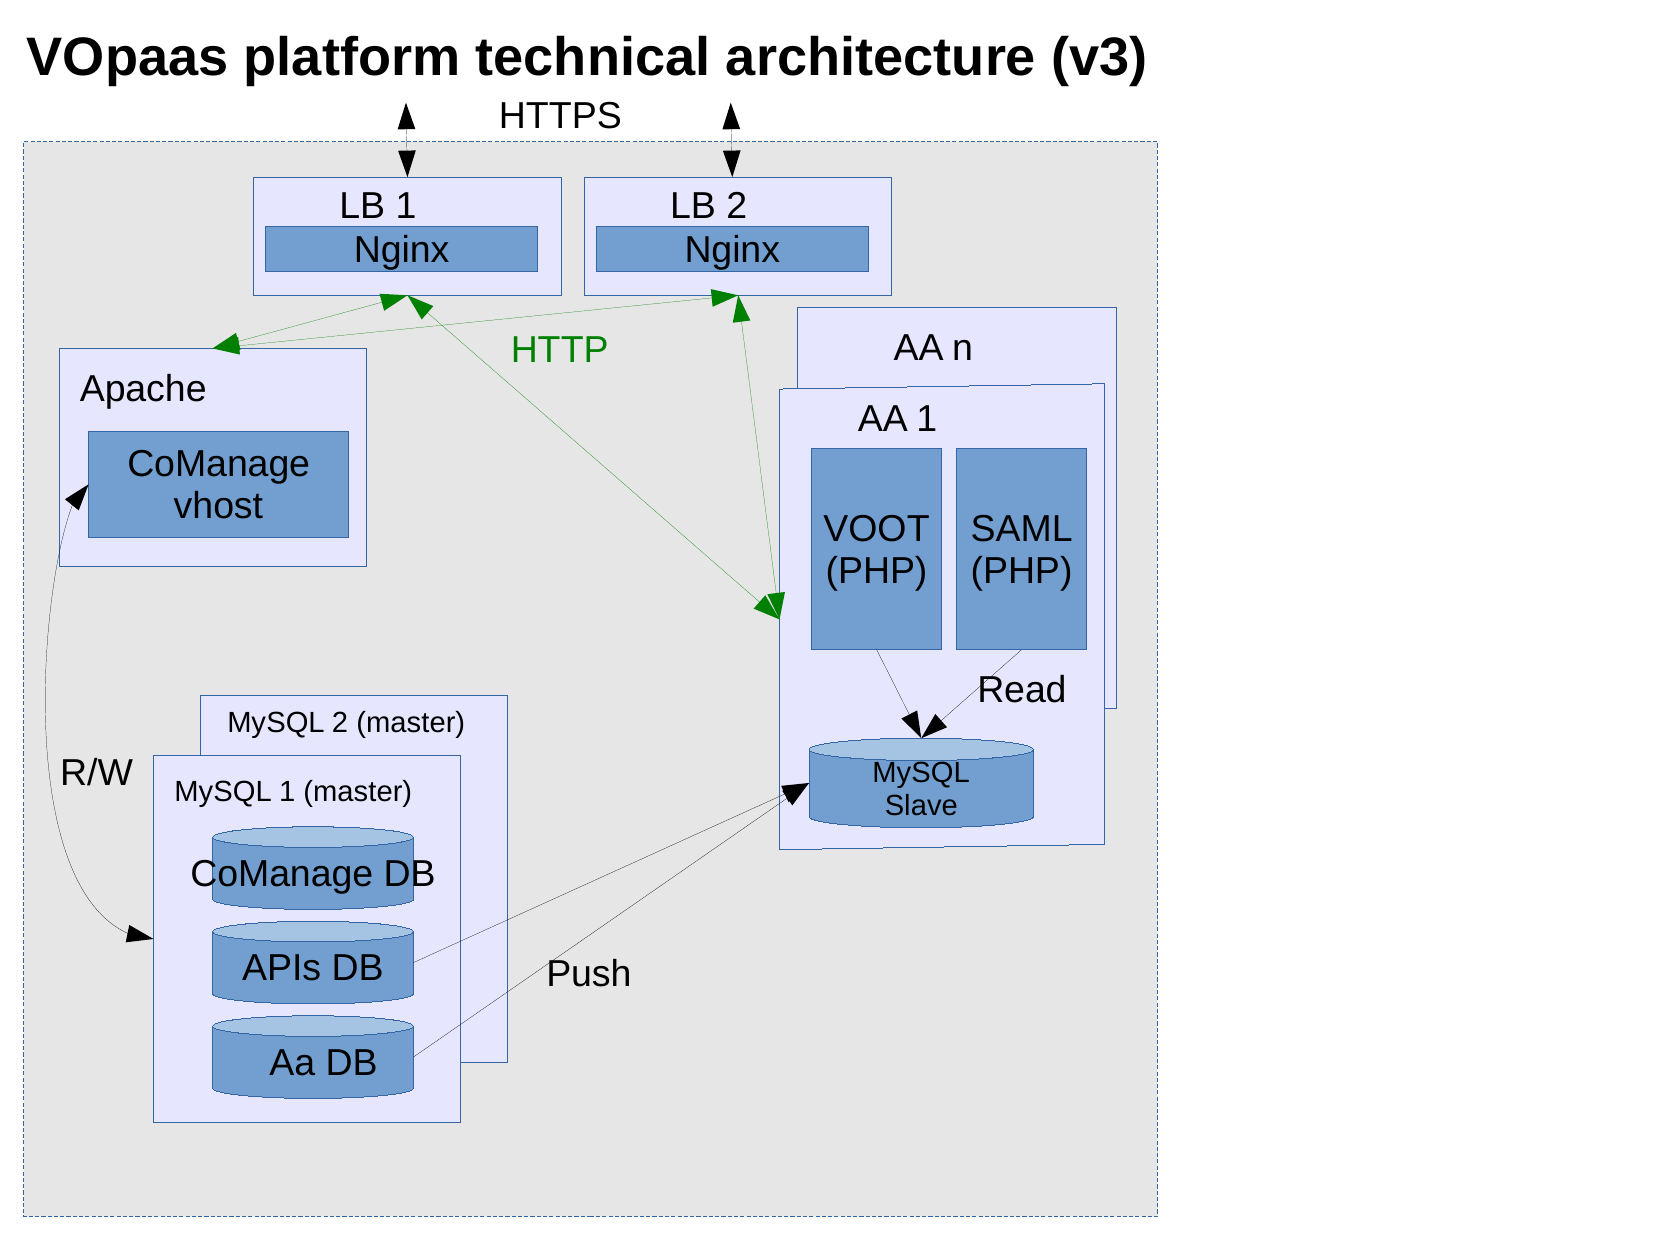

VOpaas platform technical architecture (v3)
#
HTTPS
LB 1
LB 2
Nginx
Nginx
AA n
HTTP
Apache
AA 1
CoManage
vhost
VOOT
(PHP)
SAML
(PHP)
Read
MySQL 2 (master)
MySQL
Slave
R/W
MySQL 1 (master)
CoManage DB
APIs DB
Push
 Aa DB